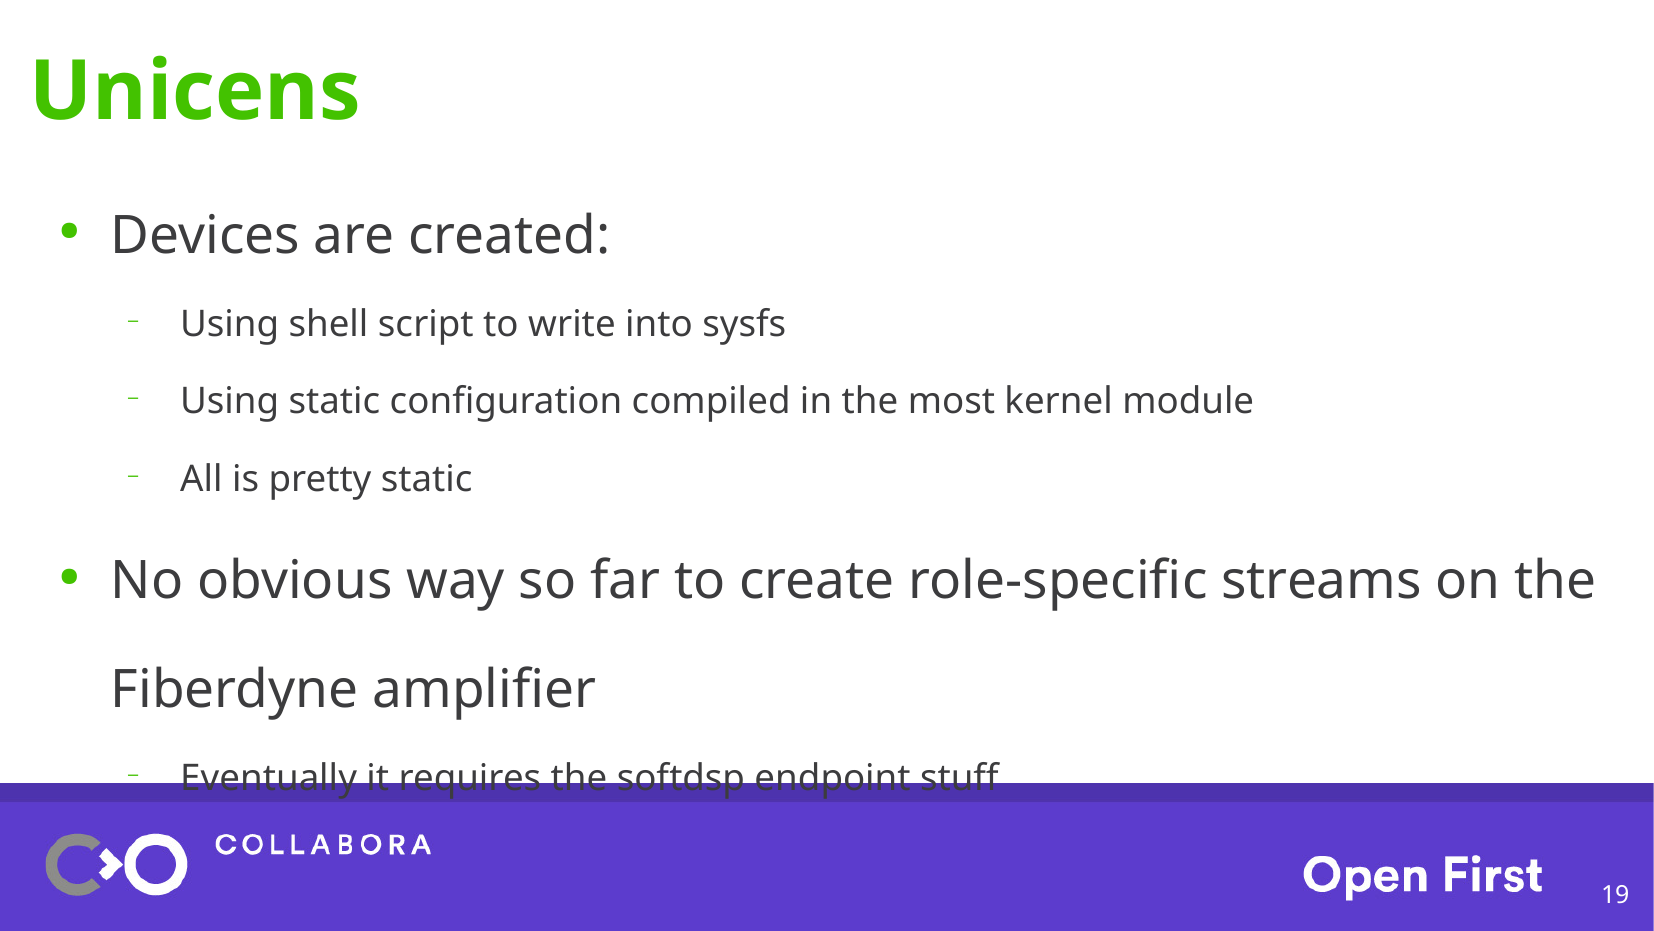

# Unicens
Devices are created:
Using shell script to write into sysfs
Using static configuration compiled in the most kernel module
All is pretty static
No obvious way so far to create role-specific streams on the Fiberdyne amplifier
Eventually it requires the softdsp endpoint stuff